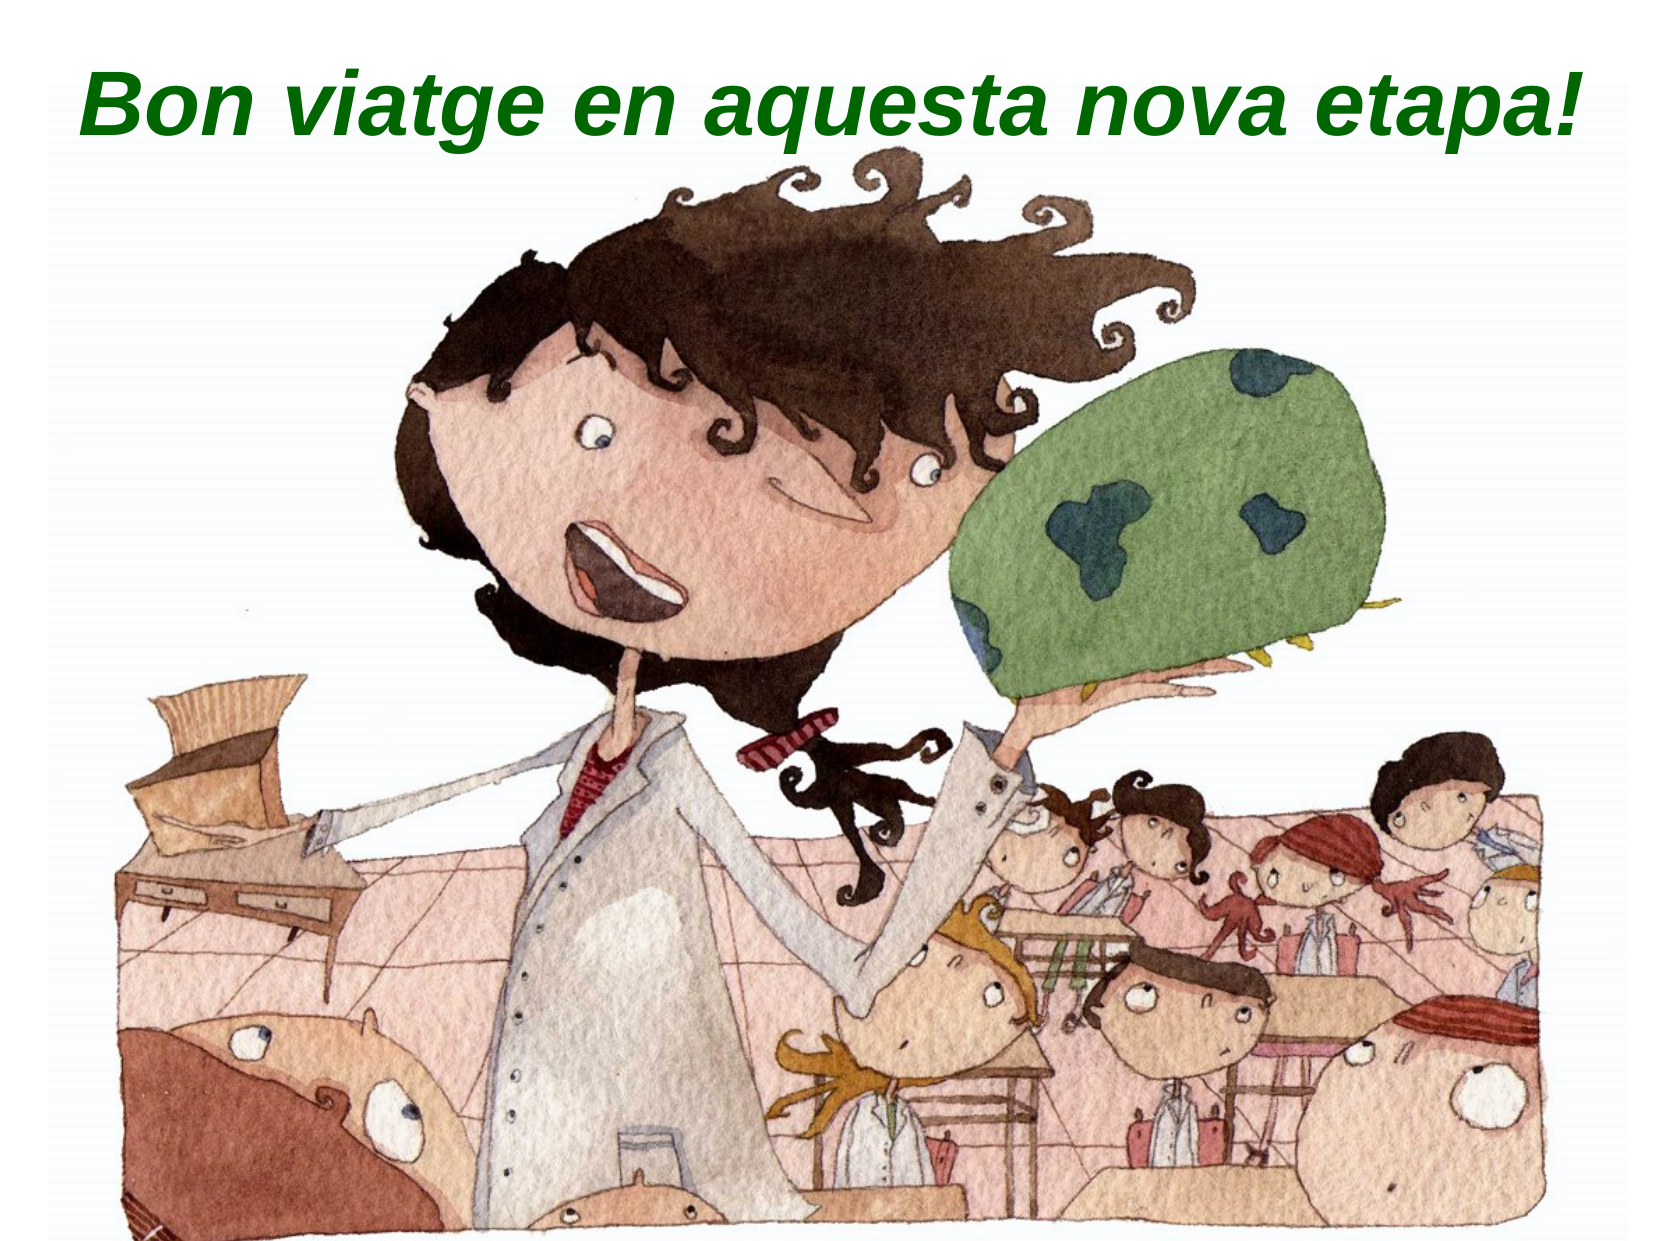

# Bon viatge en aquesta nova etapa!